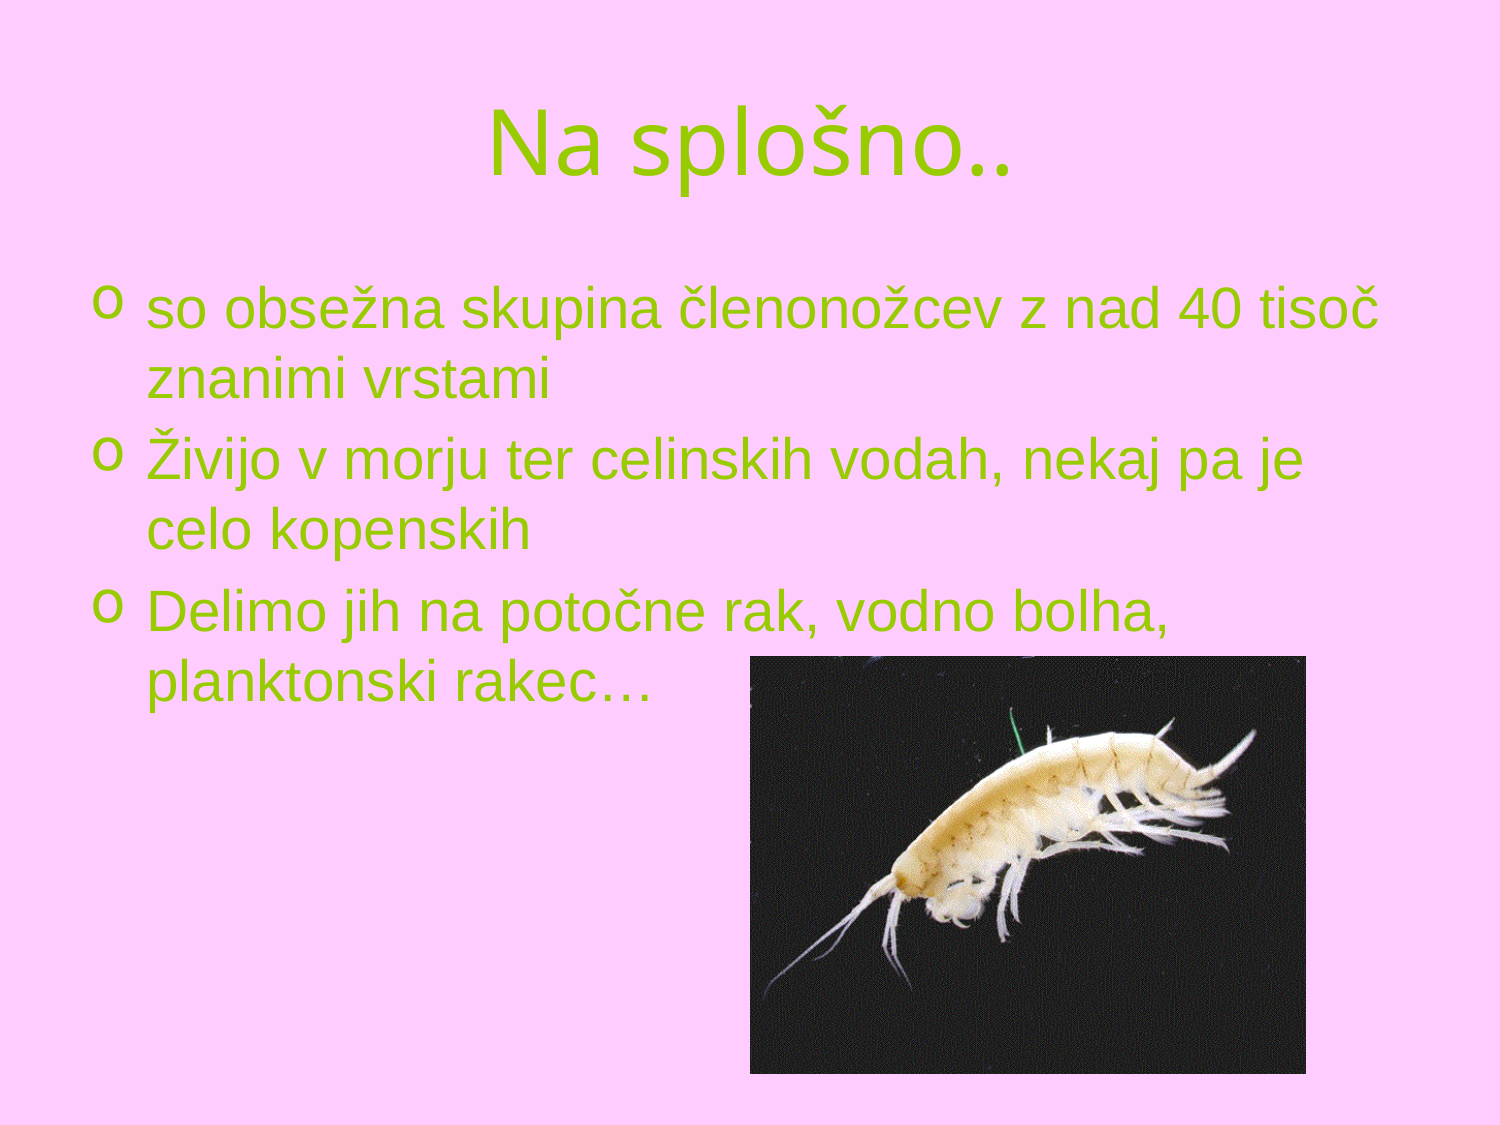

# Na splošno..
so obsežna skupina členonožcev z nad 40 tisoč znanimi vrstami
Živijo v morju ter celinskih vodah, nekaj pa je celo kopenskih
Delimo jih na potočne rak, vodno bolha, planktonski rakec…